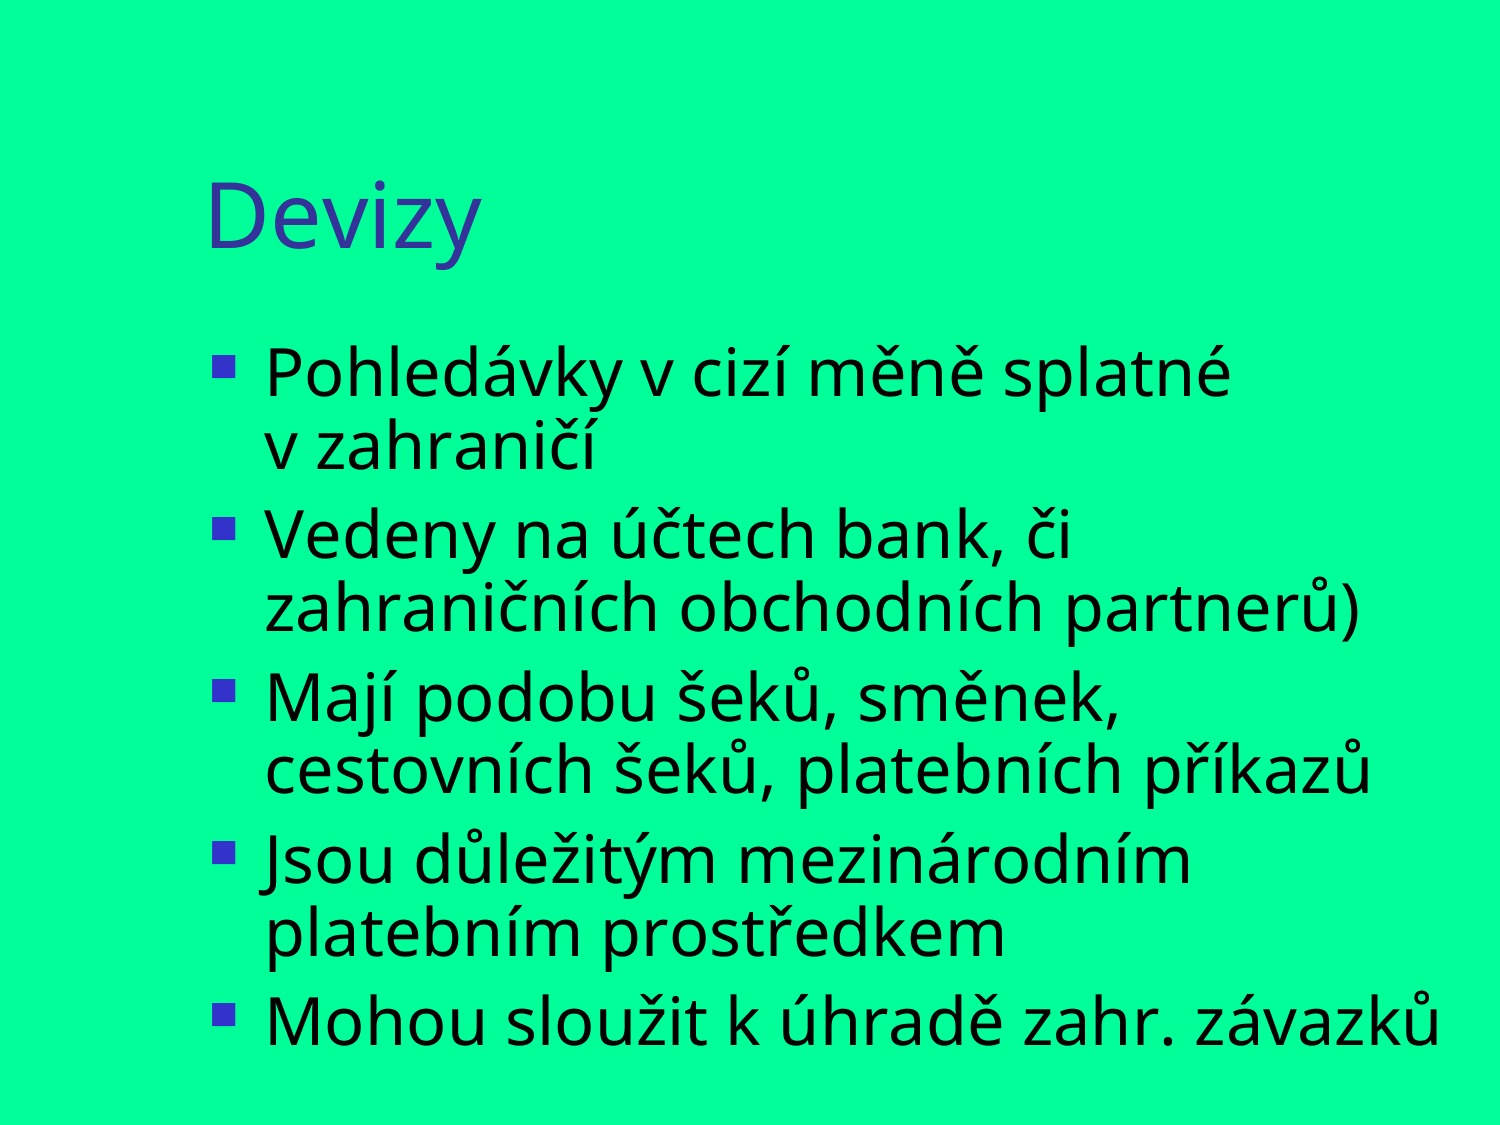

# Devizy
Pohledávky v cizí měně splatné
v zahraničí
Vedeny na účtech bank, či zahraničních obchodních partnerů)
Mají podobu šeků, směnek, cestovních šeků, platebních příkazů
Jsou důležitým mezinárodním platebním prostředkem
Mohou sloužit k úhradě zahr. závazků